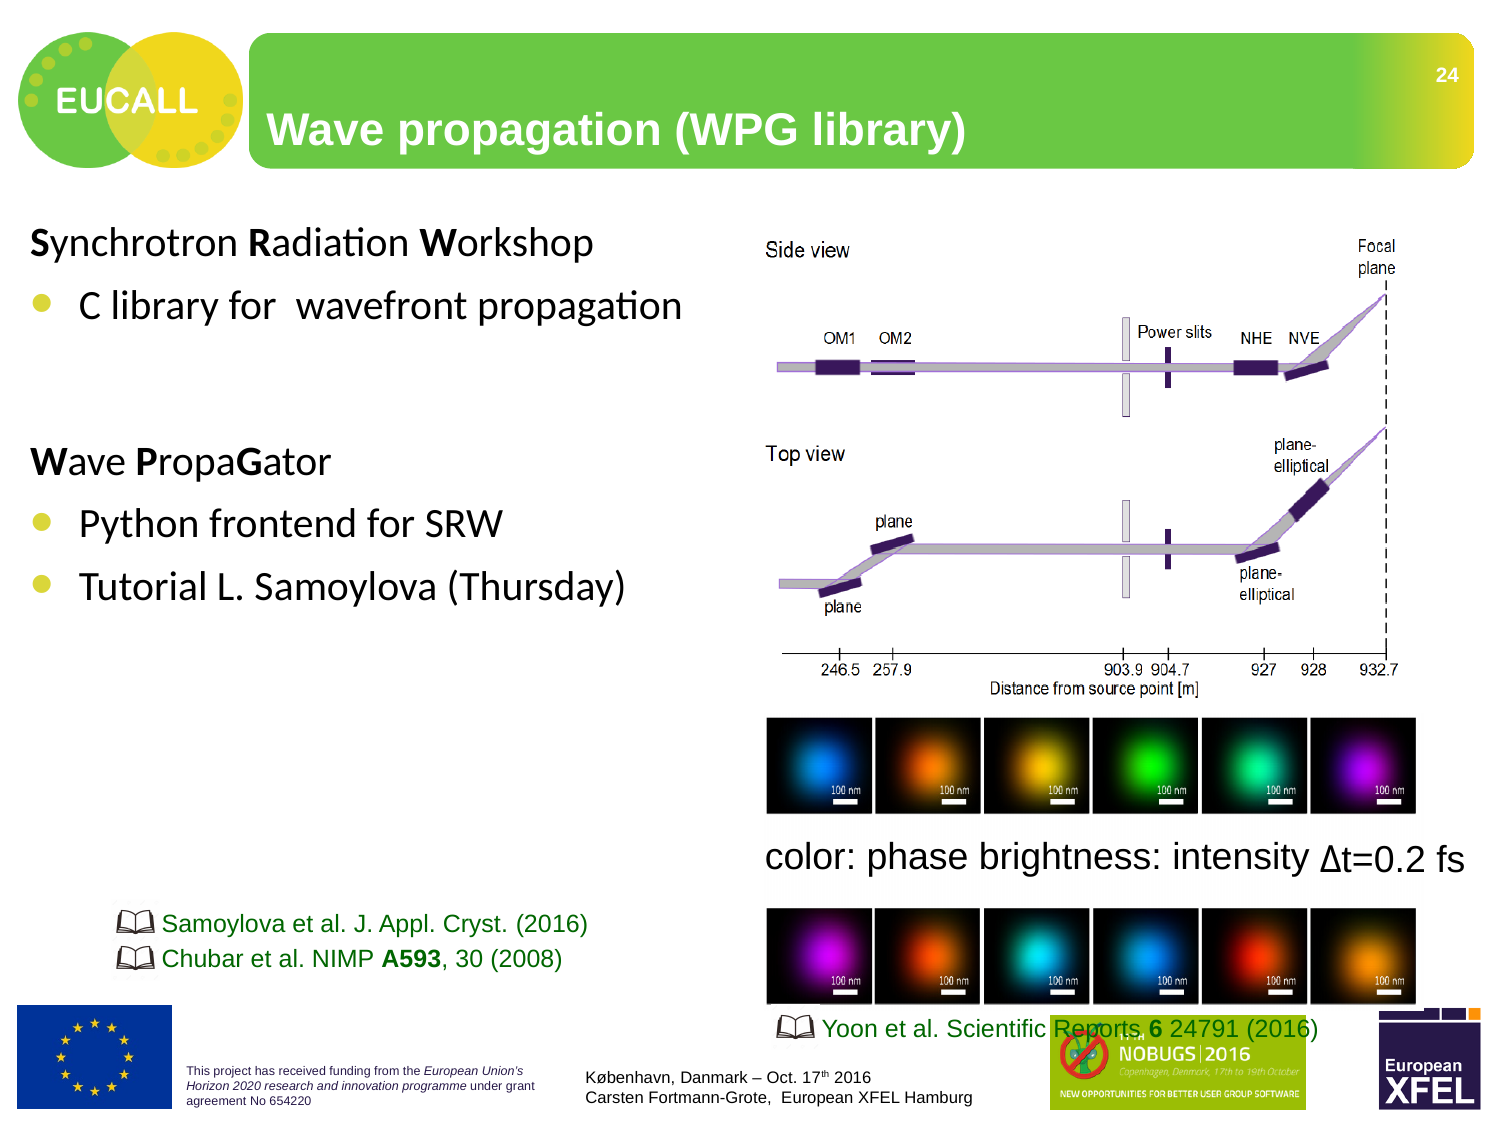

# Wave propagation (WPG library)
Synchrotron Radiation Workshop
C library for wavefront propagation
Wave PropaGator
Python frontend for SRW
Tutorial L. Samoylova (Thursday)
Δt=0.2 fs
color: phase brightness: intensity
 Samoylova et al. J. Appl. Cryst. (2016)
 Chubar et al. NIMP A593, 30 (2008)
 Yoon et al. Scientific Reports 6 24791 (2016)